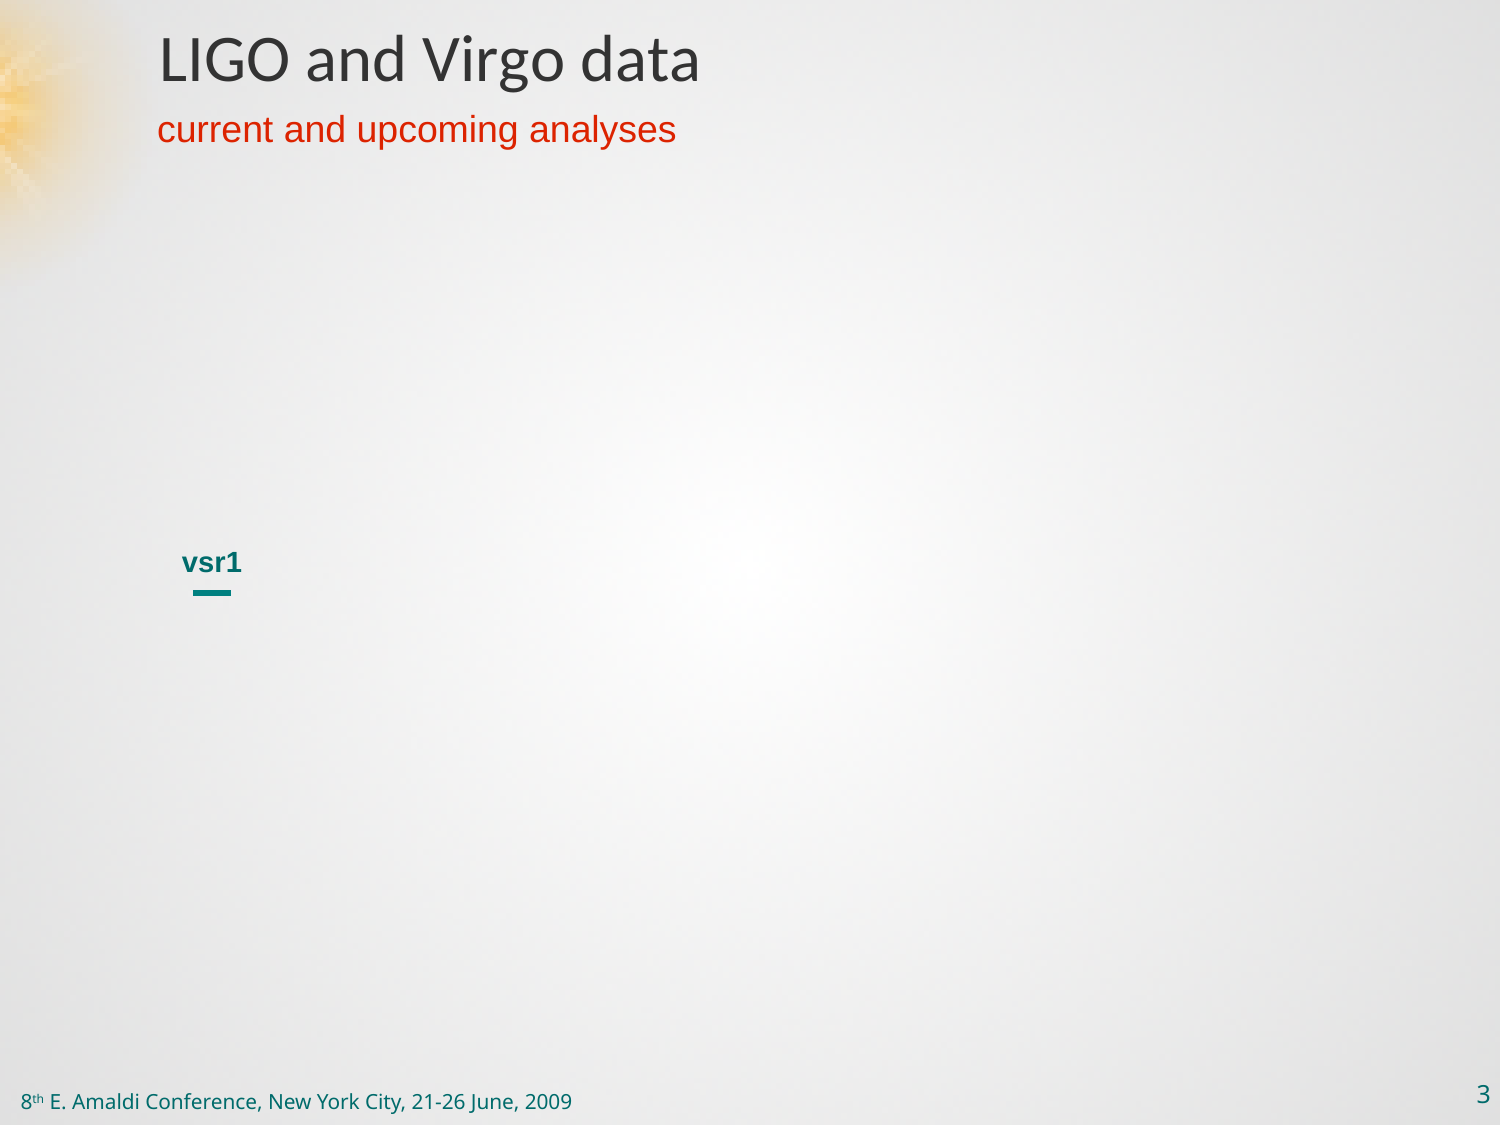

# LIGO and Virgo data
current and upcoming analyses
vsr1